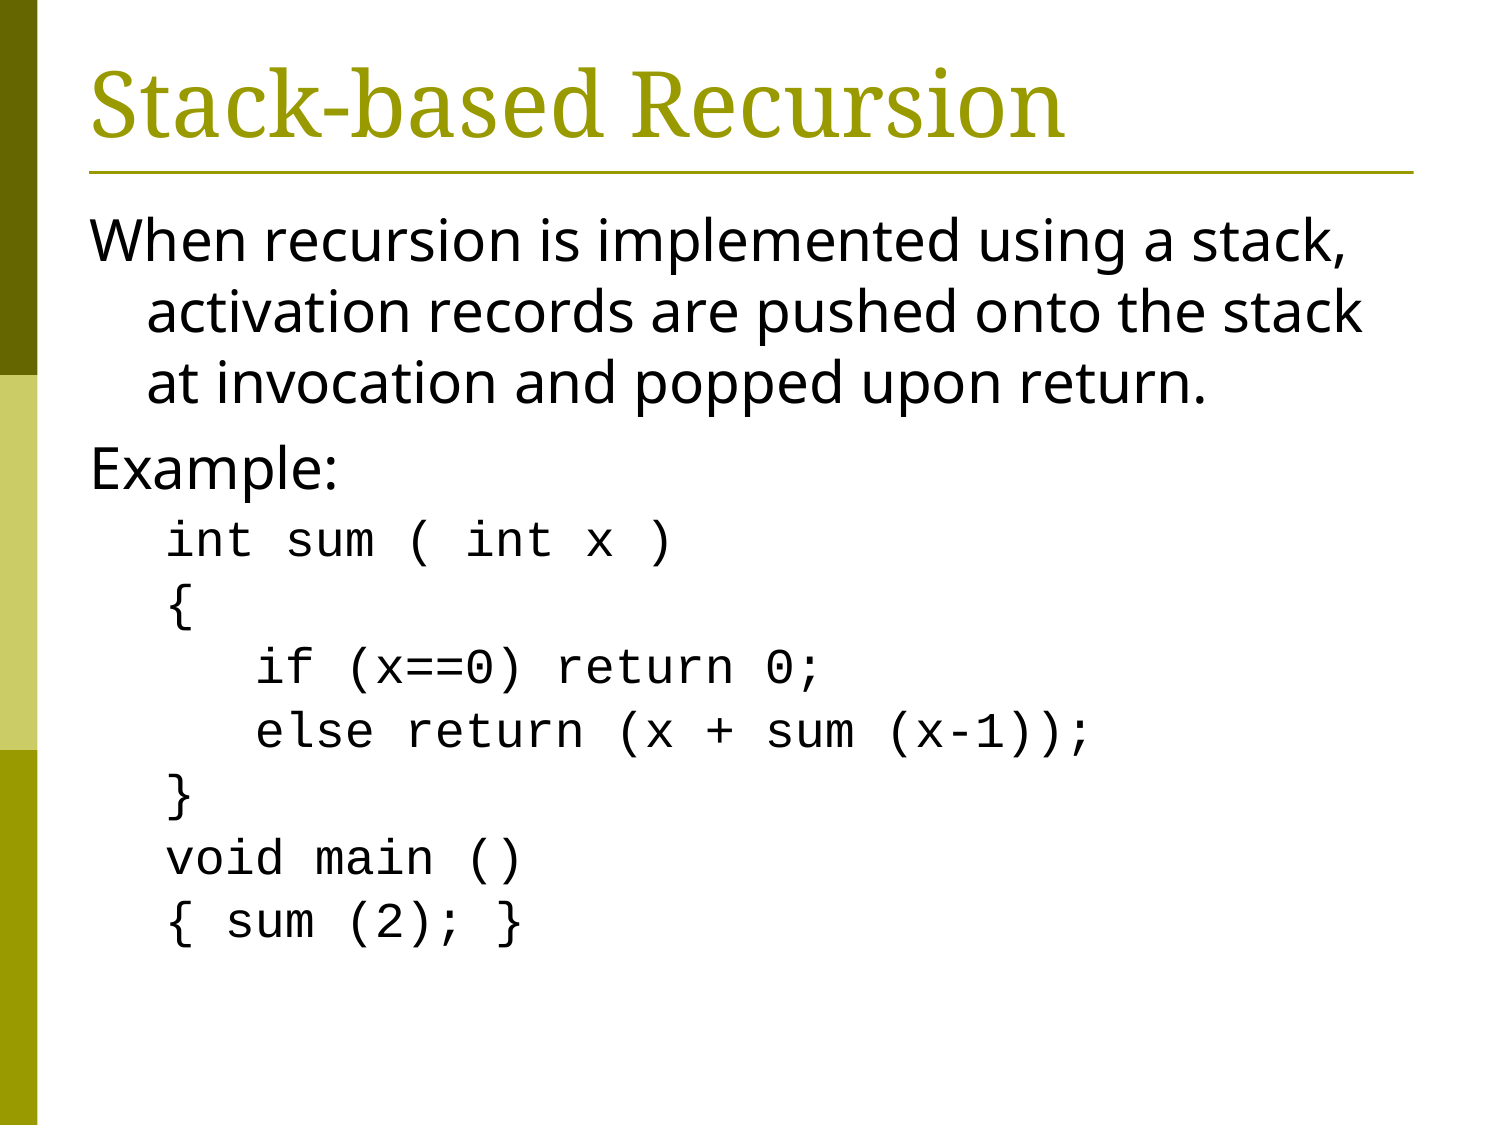

# Stack-based Recursion
When recursion is implemented using a stack, activation records are pushed onto the stack at invocation and popped upon return.
Example:
int sum ( int x )
{
 if (x==0) return 0;
 else return (x + sum (x-1));
}
void main ()
{ sum (2); }